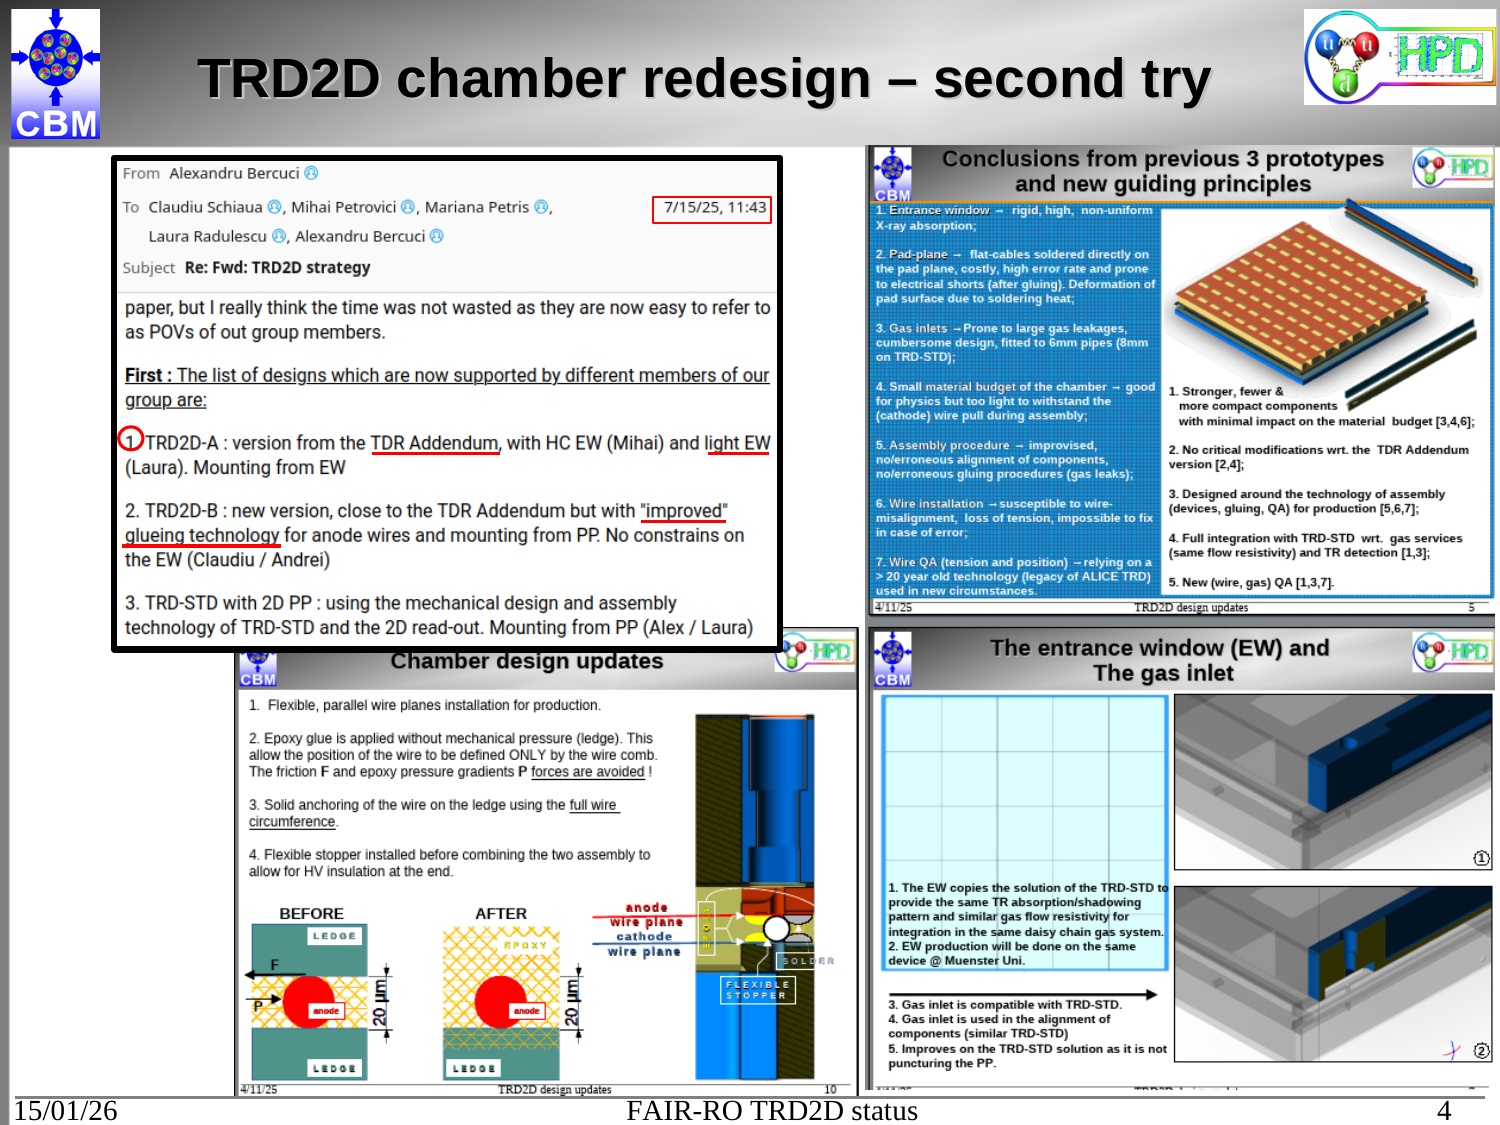

# TRD2D chamber redesign – second try
15/01/26
FAIR-RO TRD2D status
4